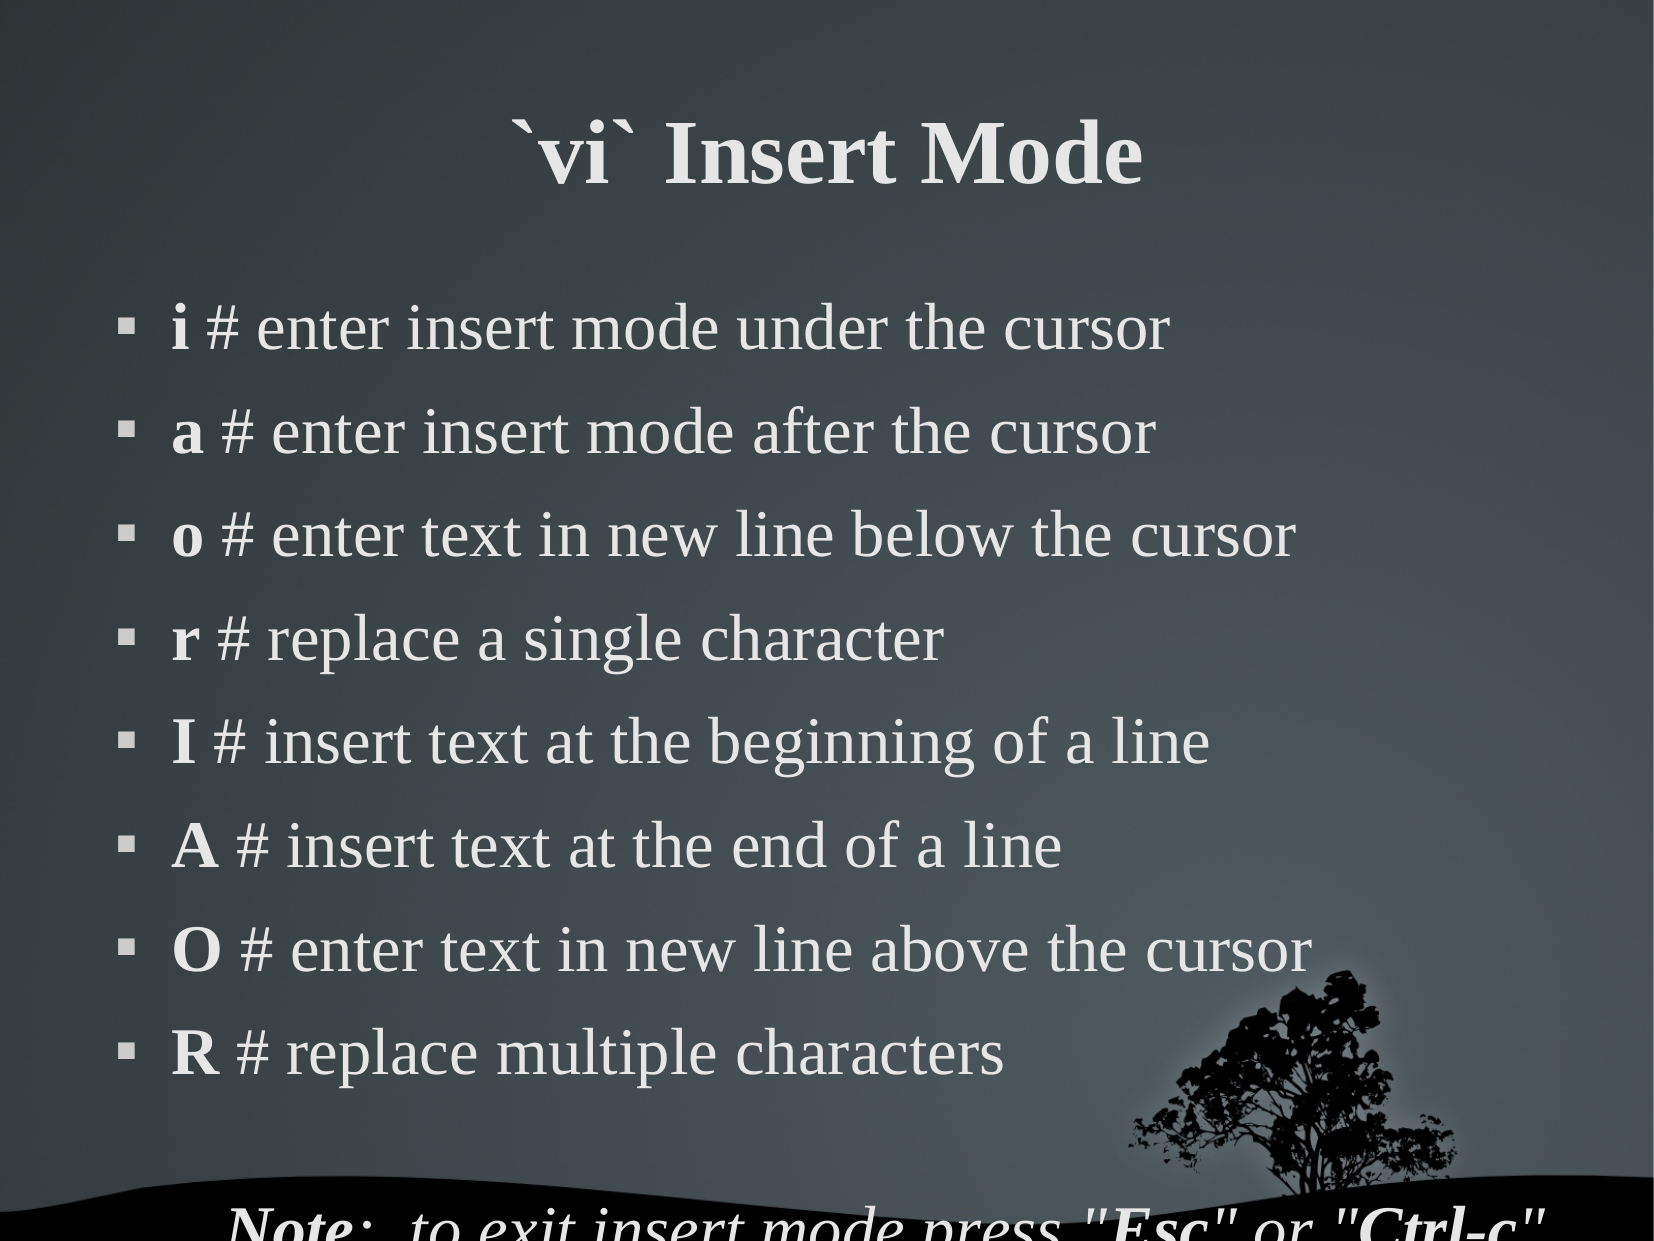

# `vi` Insert Mode
i # enter insert mode under the cursor
a # enter insert mode after the cursor
o # enter text in new line below the cursor
r # replace a single character
I # insert text at the beginning of a line
A # insert text at the end of a line
O # enter text in new line above the cursor
R # replace multiple characters
Note: to exit insert mode press "Esc" or "Ctrl-c"